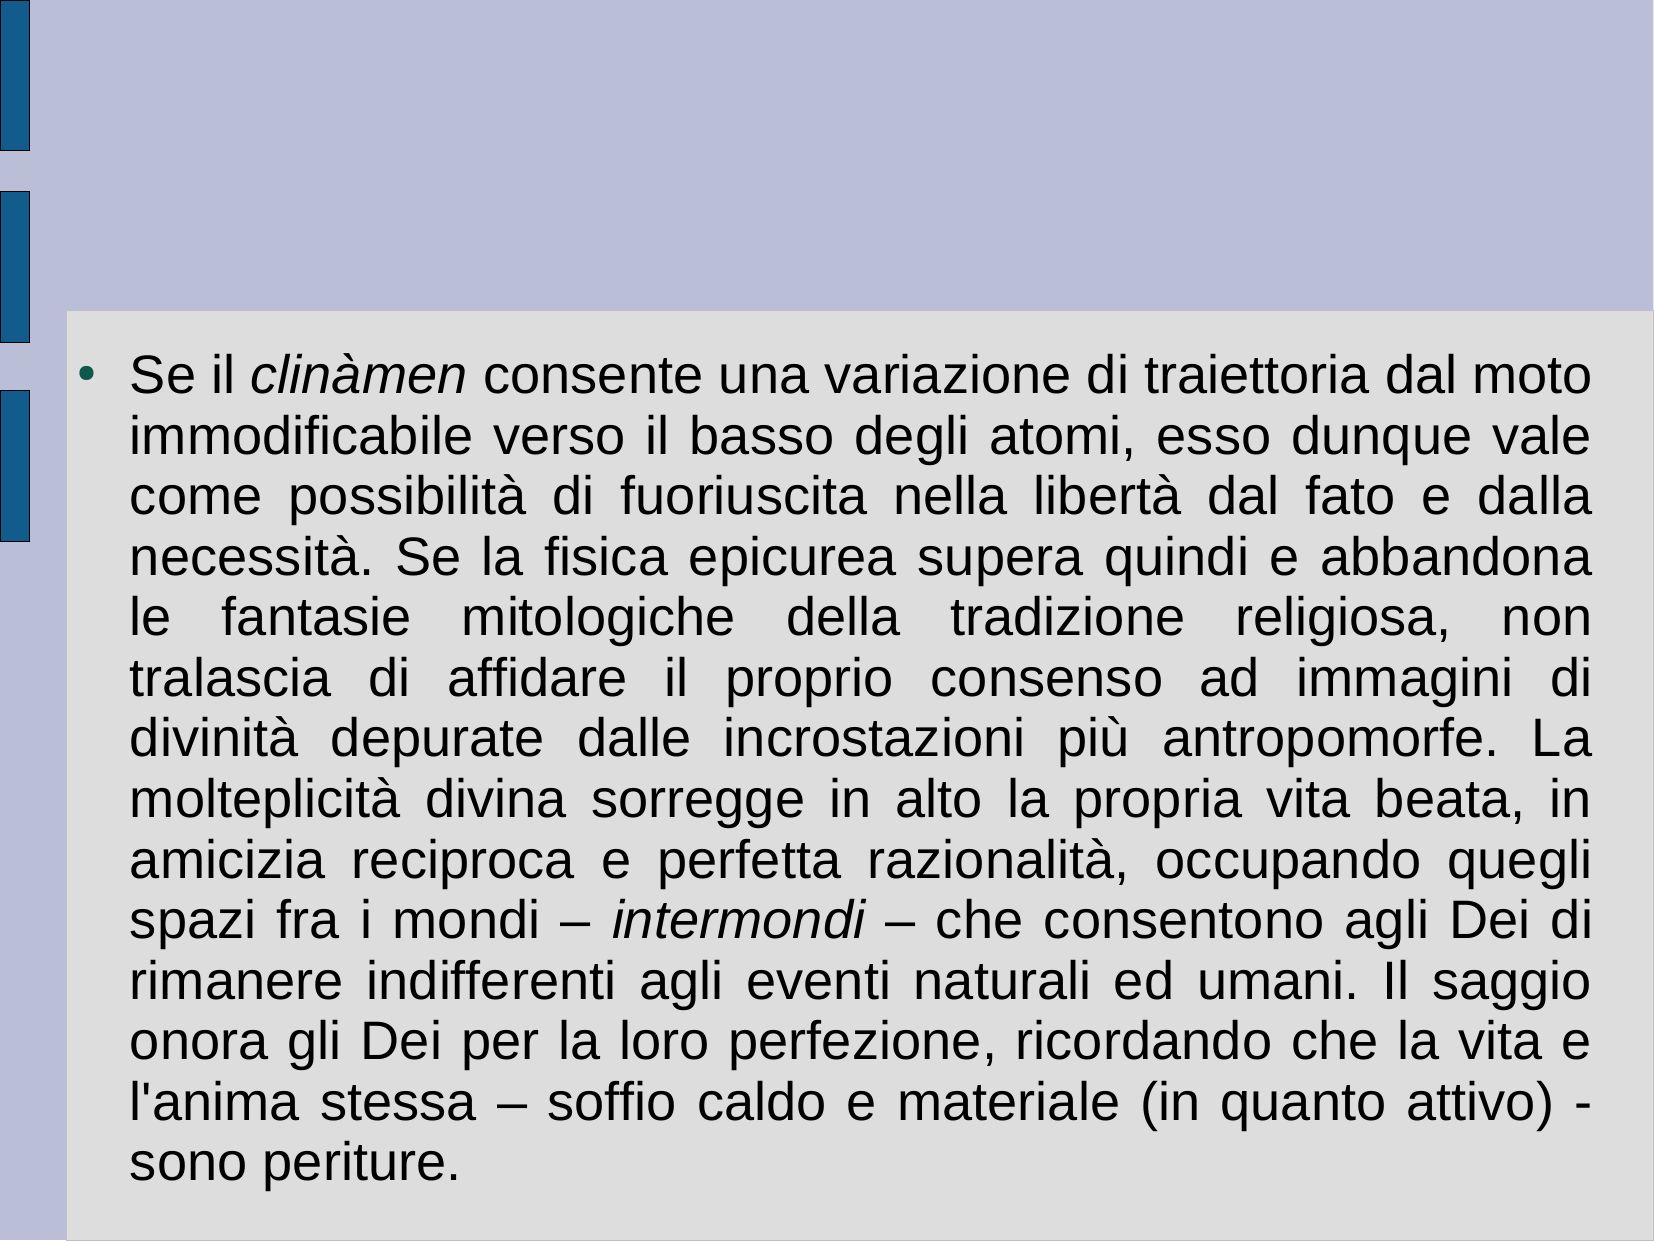

#
Se il clinàmen consente una variazione di traiettoria dal moto immodificabile verso il basso degli atomi, esso dunque vale come possibilità di fuoriuscita nella libertà dal fato e dalla necessità. Se la fisica epicurea supera quindi e abbandona le fantasie mitologiche della tradizione religiosa, non tralascia di affidare il proprio consenso ad immagini di divinità depurate dalle incrostazioni più antropomorfe. La molteplicità divina sorregge in alto la propria vita beata, in amicizia reciproca e perfetta razionalità, occupando quegli spazi fra i mondi – intermondi – che consentono agli Dei di rimanere indifferenti agli eventi naturali ed umani. Il saggio onora gli Dei per la loro perfezione, ricordando che la vita e l'anima stessa – soffio caldo e materiale (in quanto attivo) - sono periture.